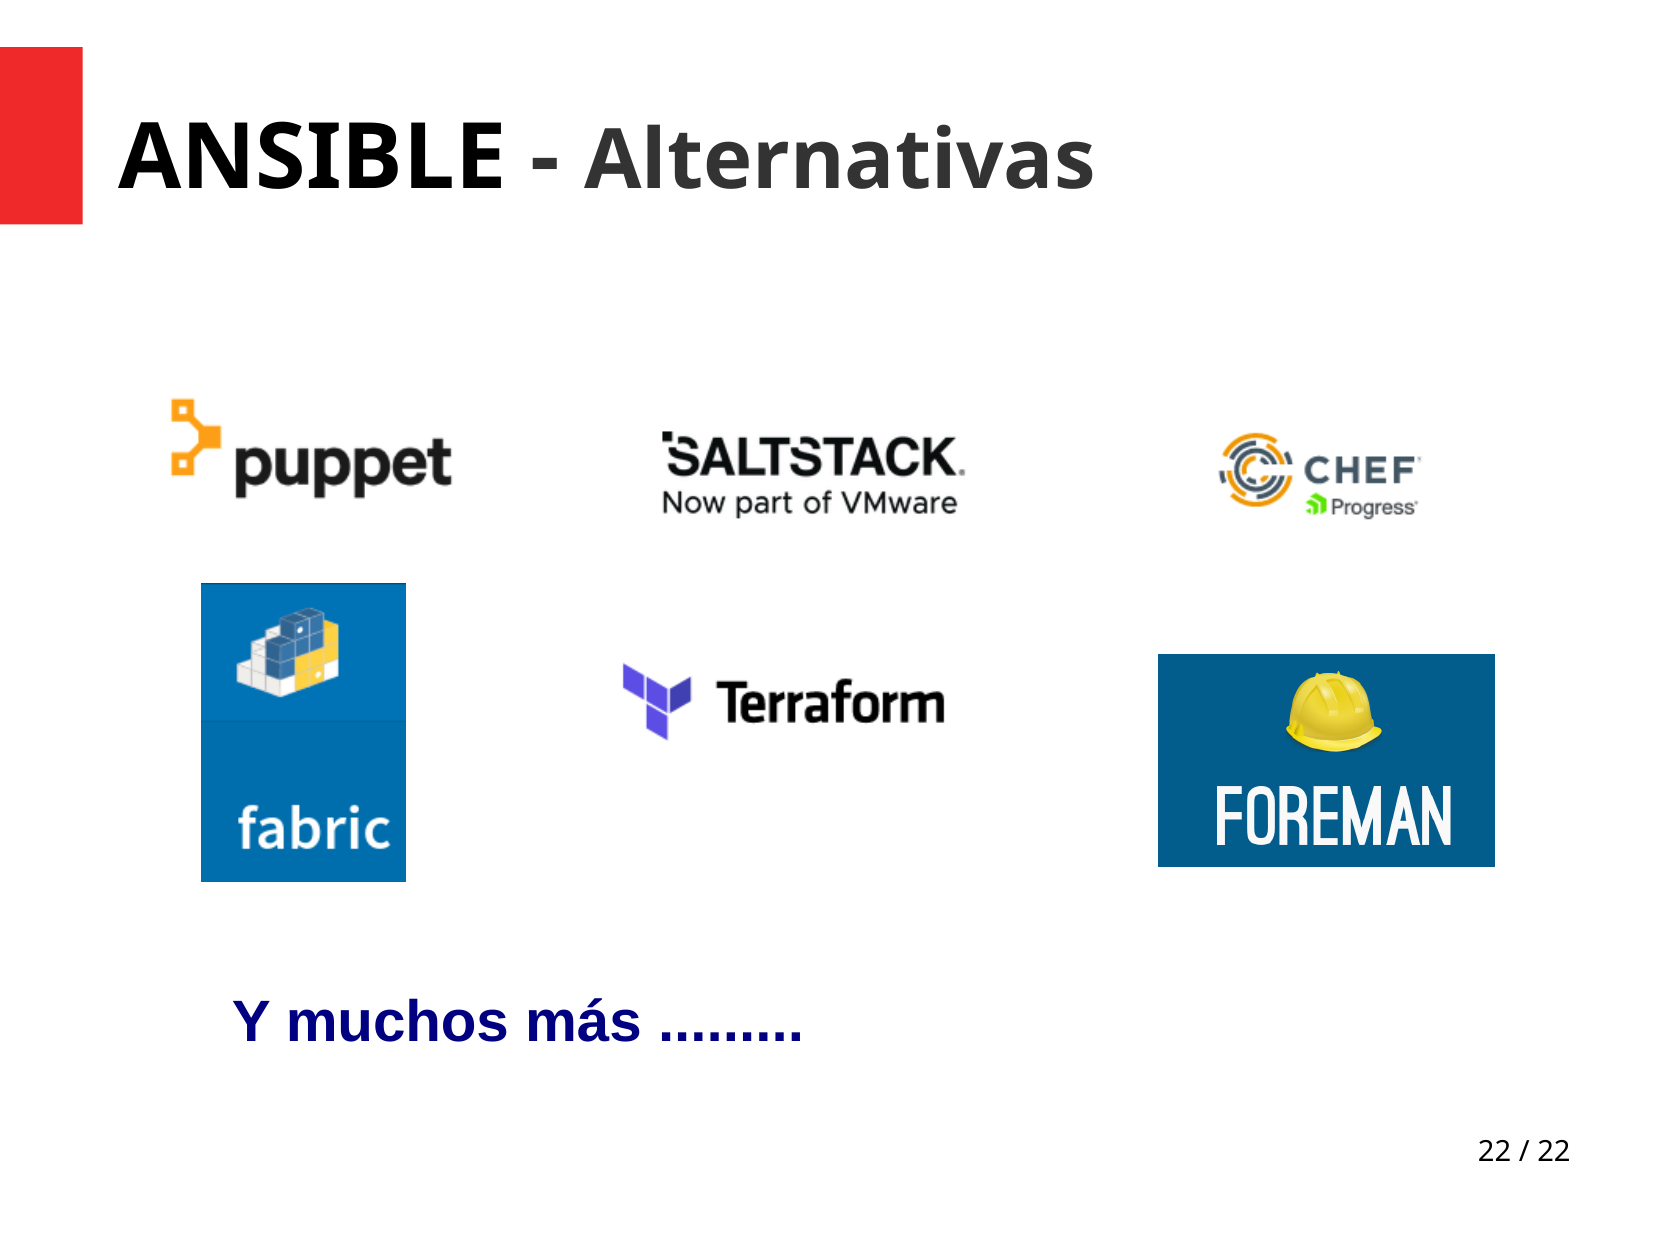

# ANSIBLE - Alternativas
Y muchos más .........
22